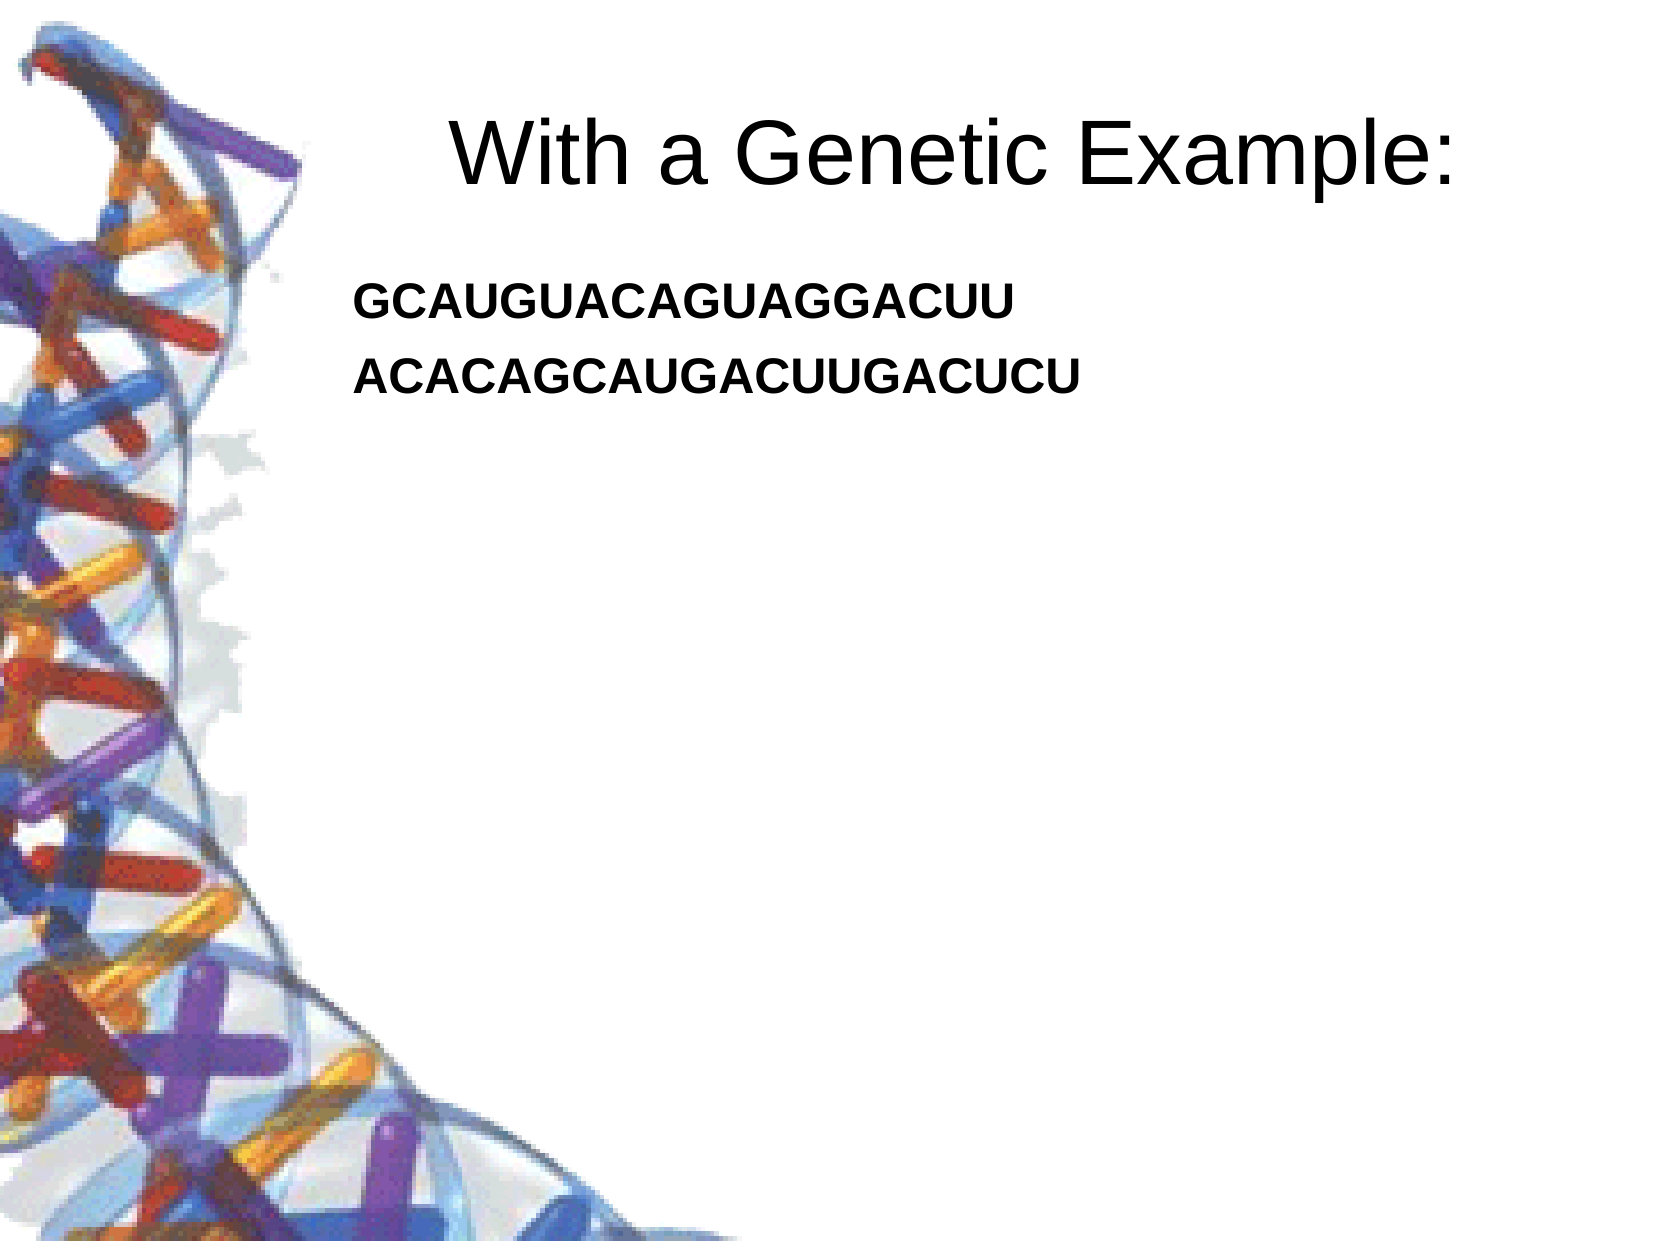

# With a Genetic Example:
GCAUGUACAGUAGGACUU
ACACAGCAUGACUUGACUCU